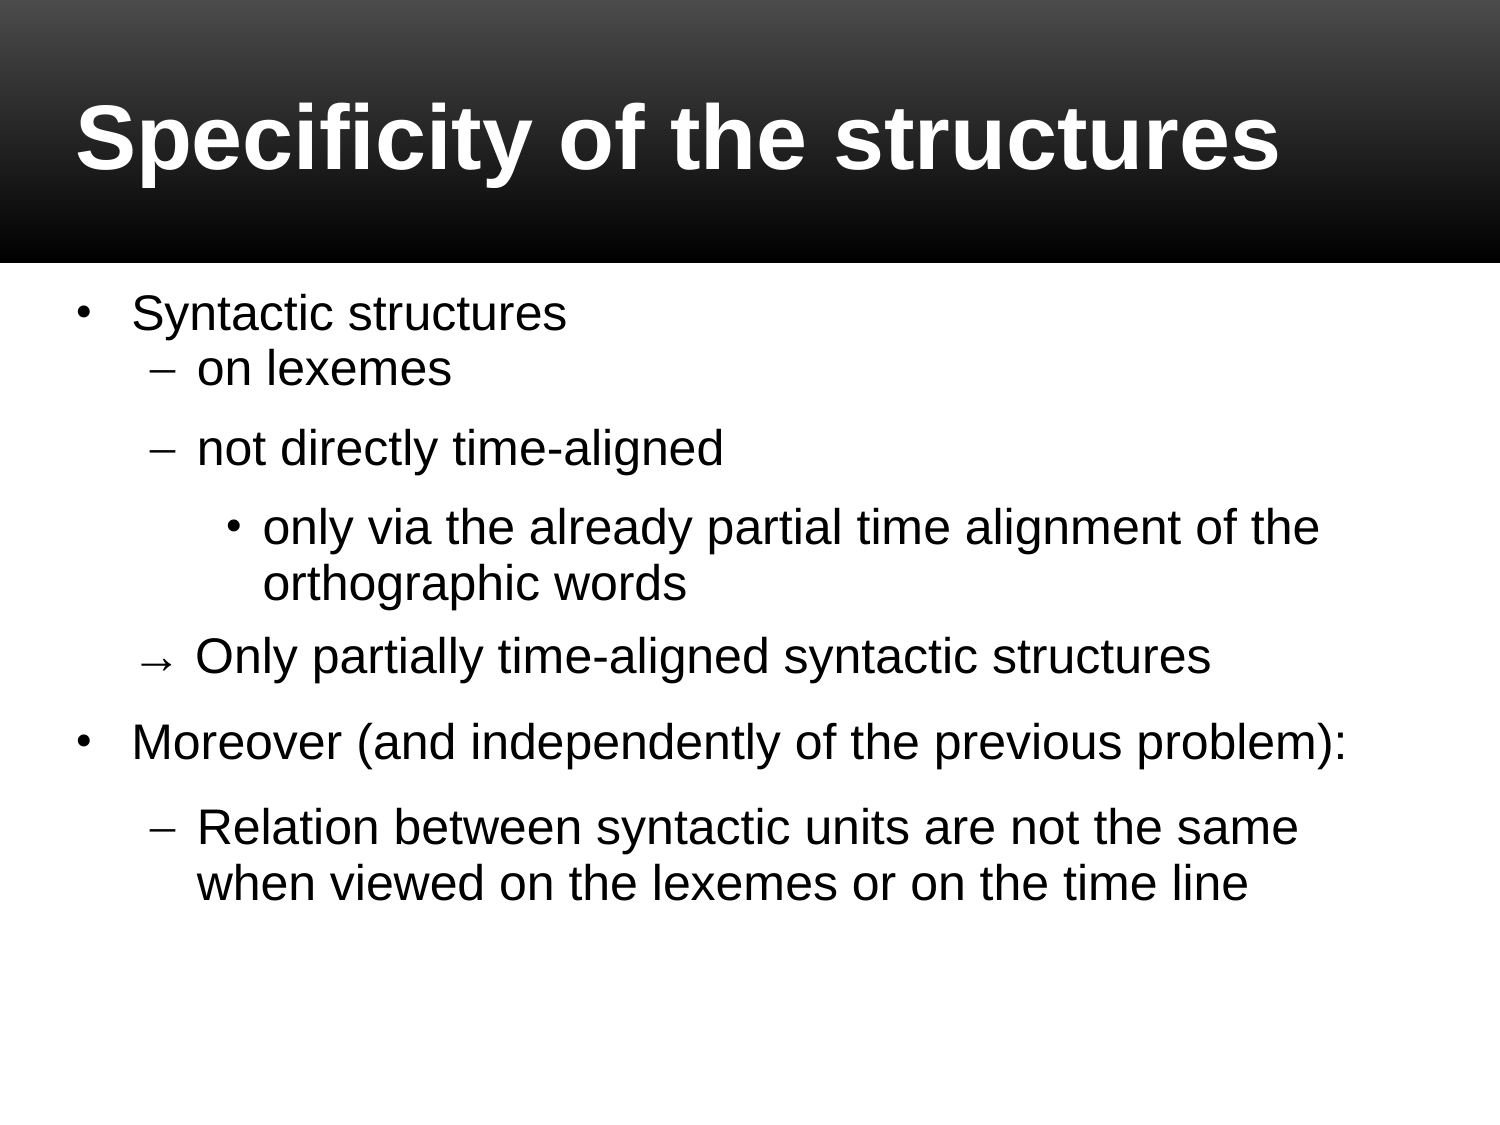

# Specificity of the structures
Syntactic structures
on lexemes
not directly time-aligned
only via the already partial time alignment of the orthographic words
→ Only partially time-aligned syntactic structures
Moreover (and independently of the previous problem):
Relation between syntactic units are not the same when viewed on the lexemes or on the time line